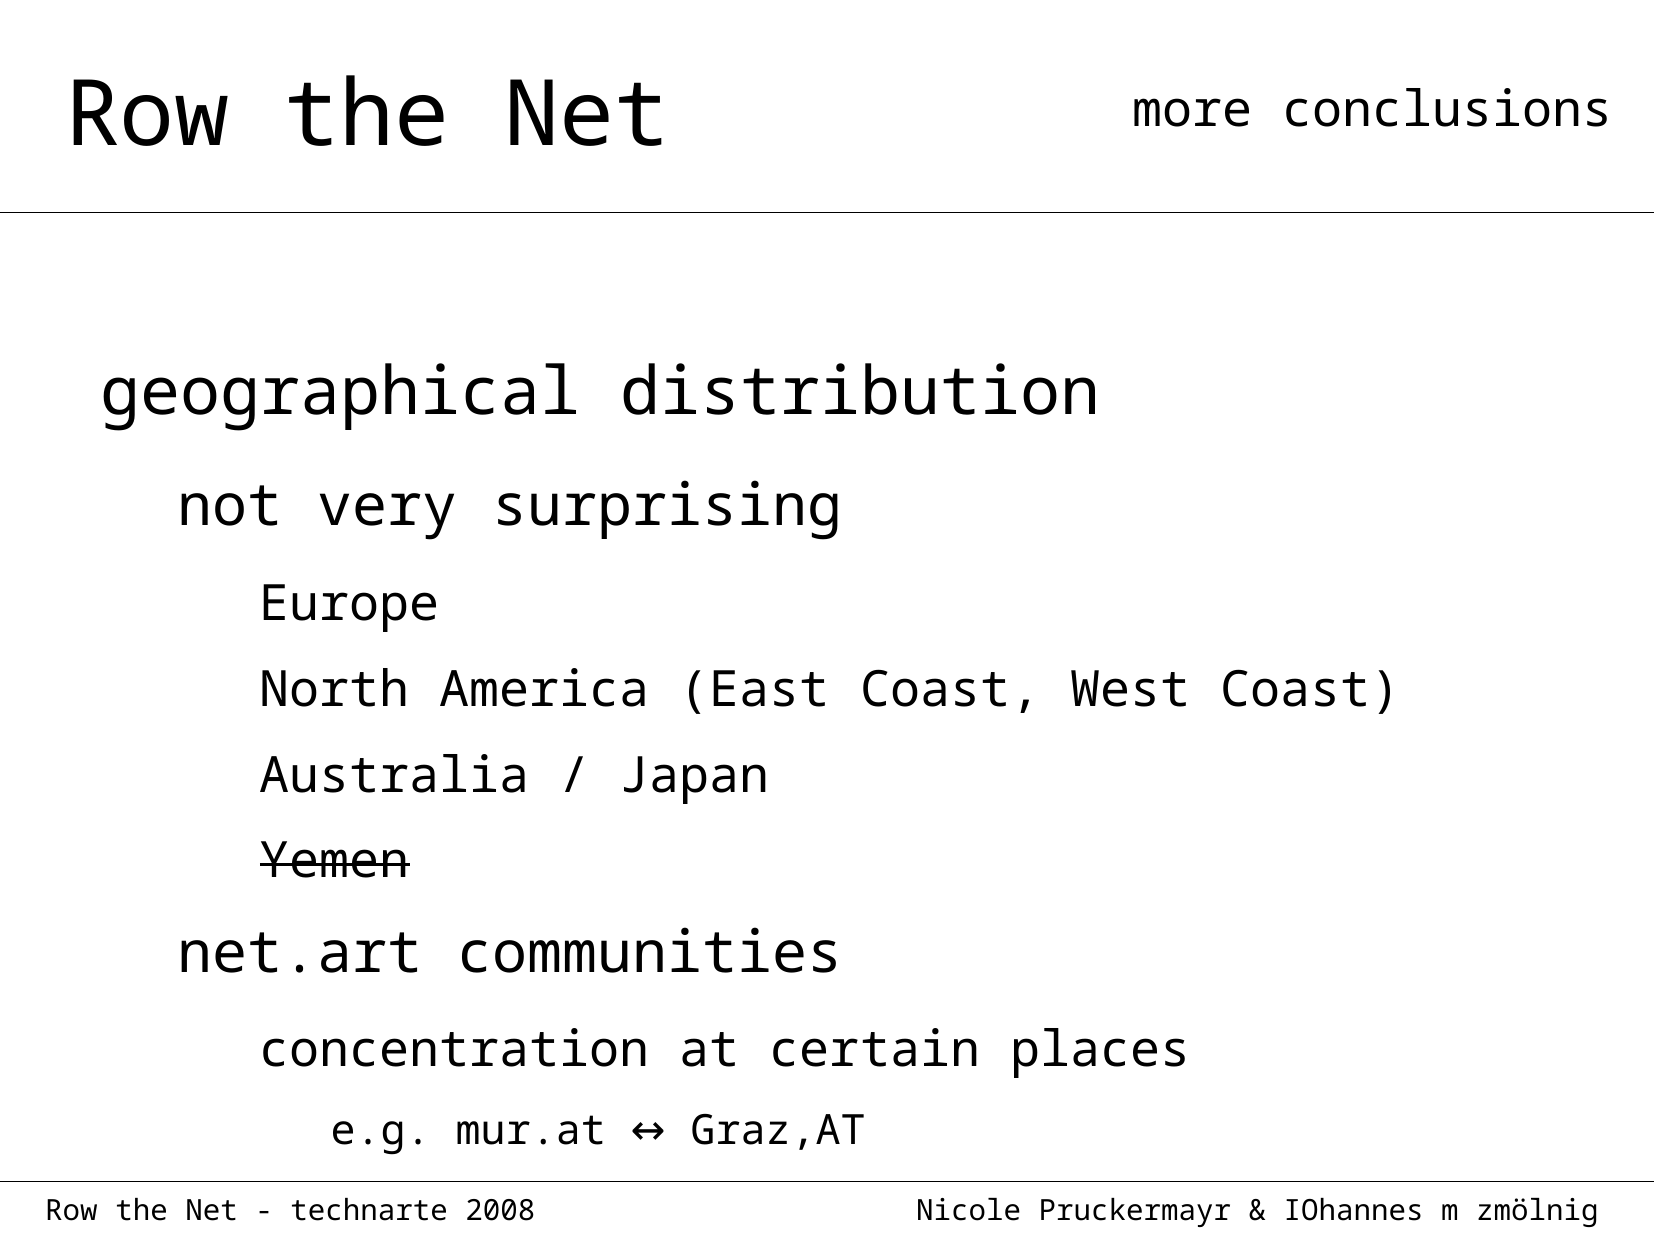

# more conclusions
geographical distribution
not very surprising
Europe
North America (East Coast, West Coast)
Australia / Japan
Yemen
net.art communities
concentration at certain places
e.g. mur.at ↔ Graz,AT